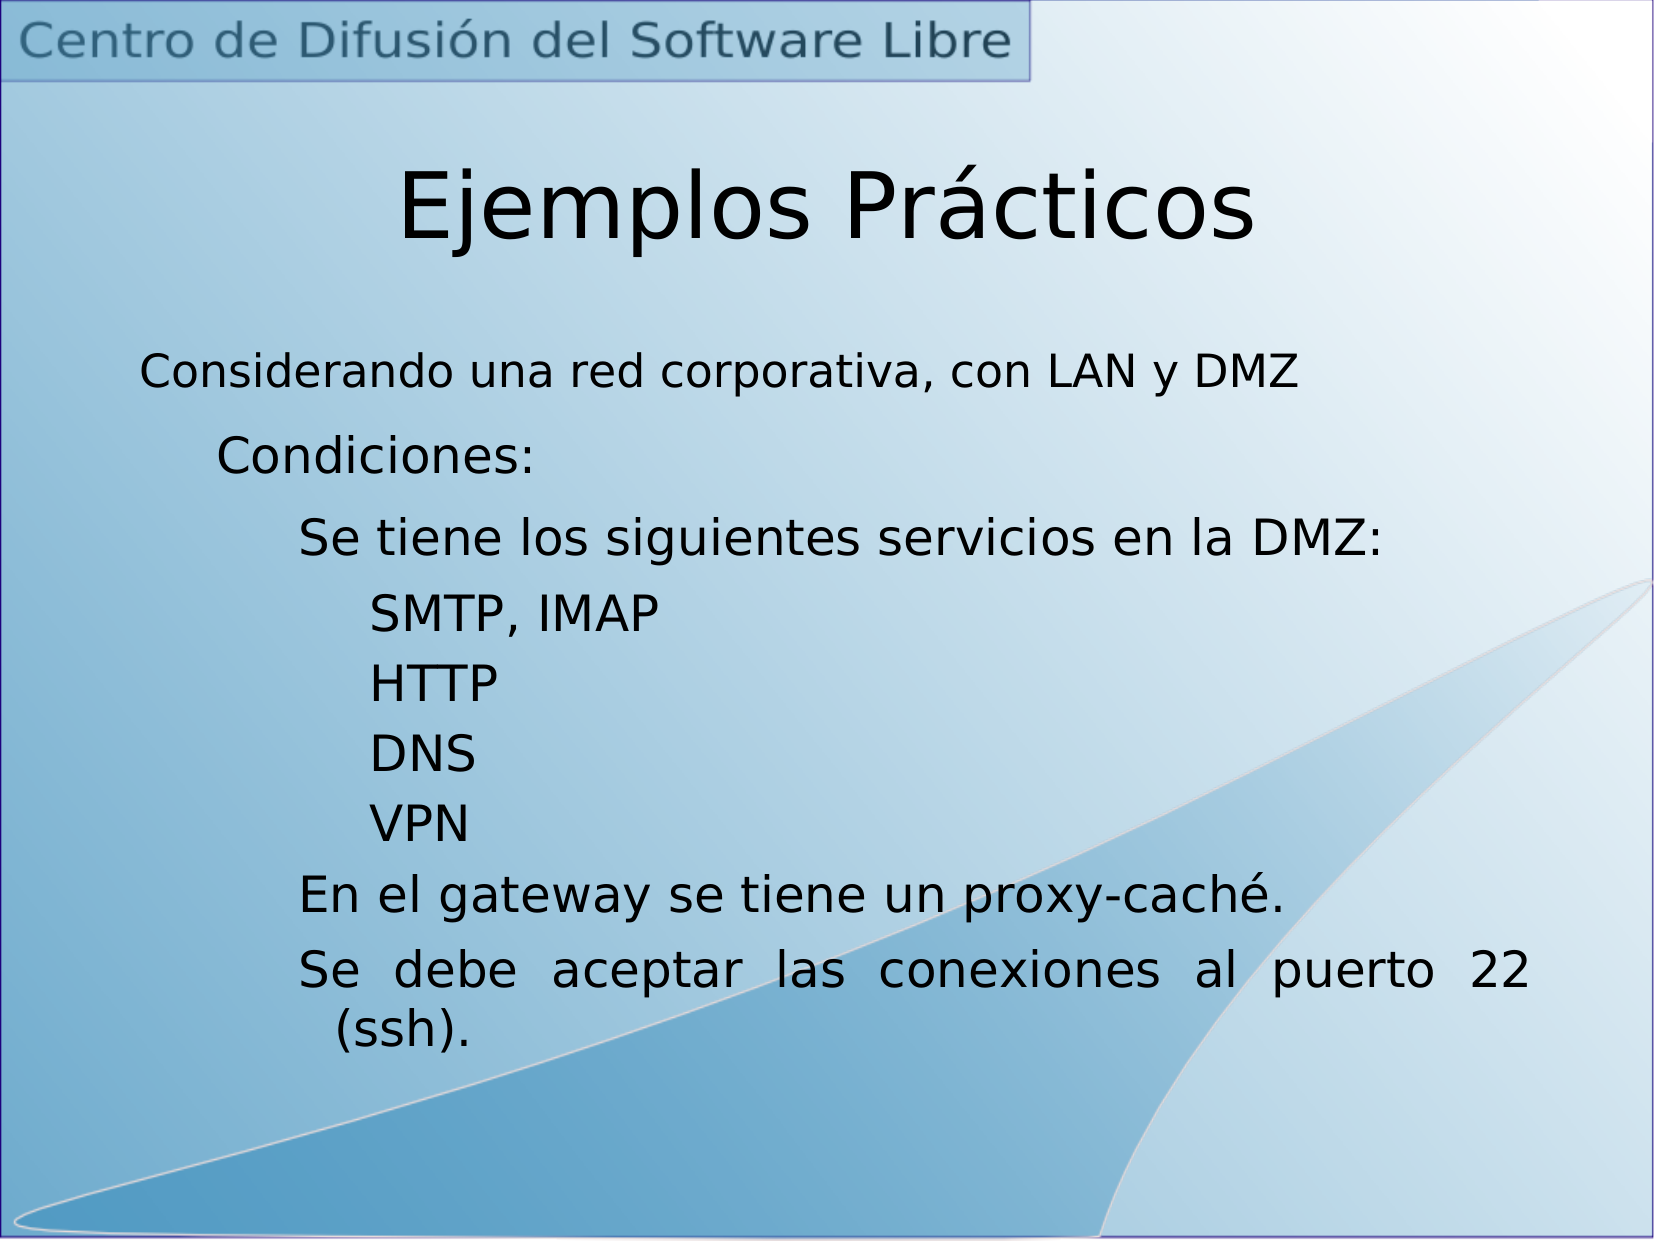

# Ejemplos Prácticos
Considerando una red corporativa, con LAN y DMZ
Condiciones:
Se tiene los siguientes servicios en la DMZ:
SMTP, IMAP
HTTP
DNS
VPN
En el gateway se tiene un proxy-caché.
Se debe aceptar las conexiones al puerto 22 (ssh).